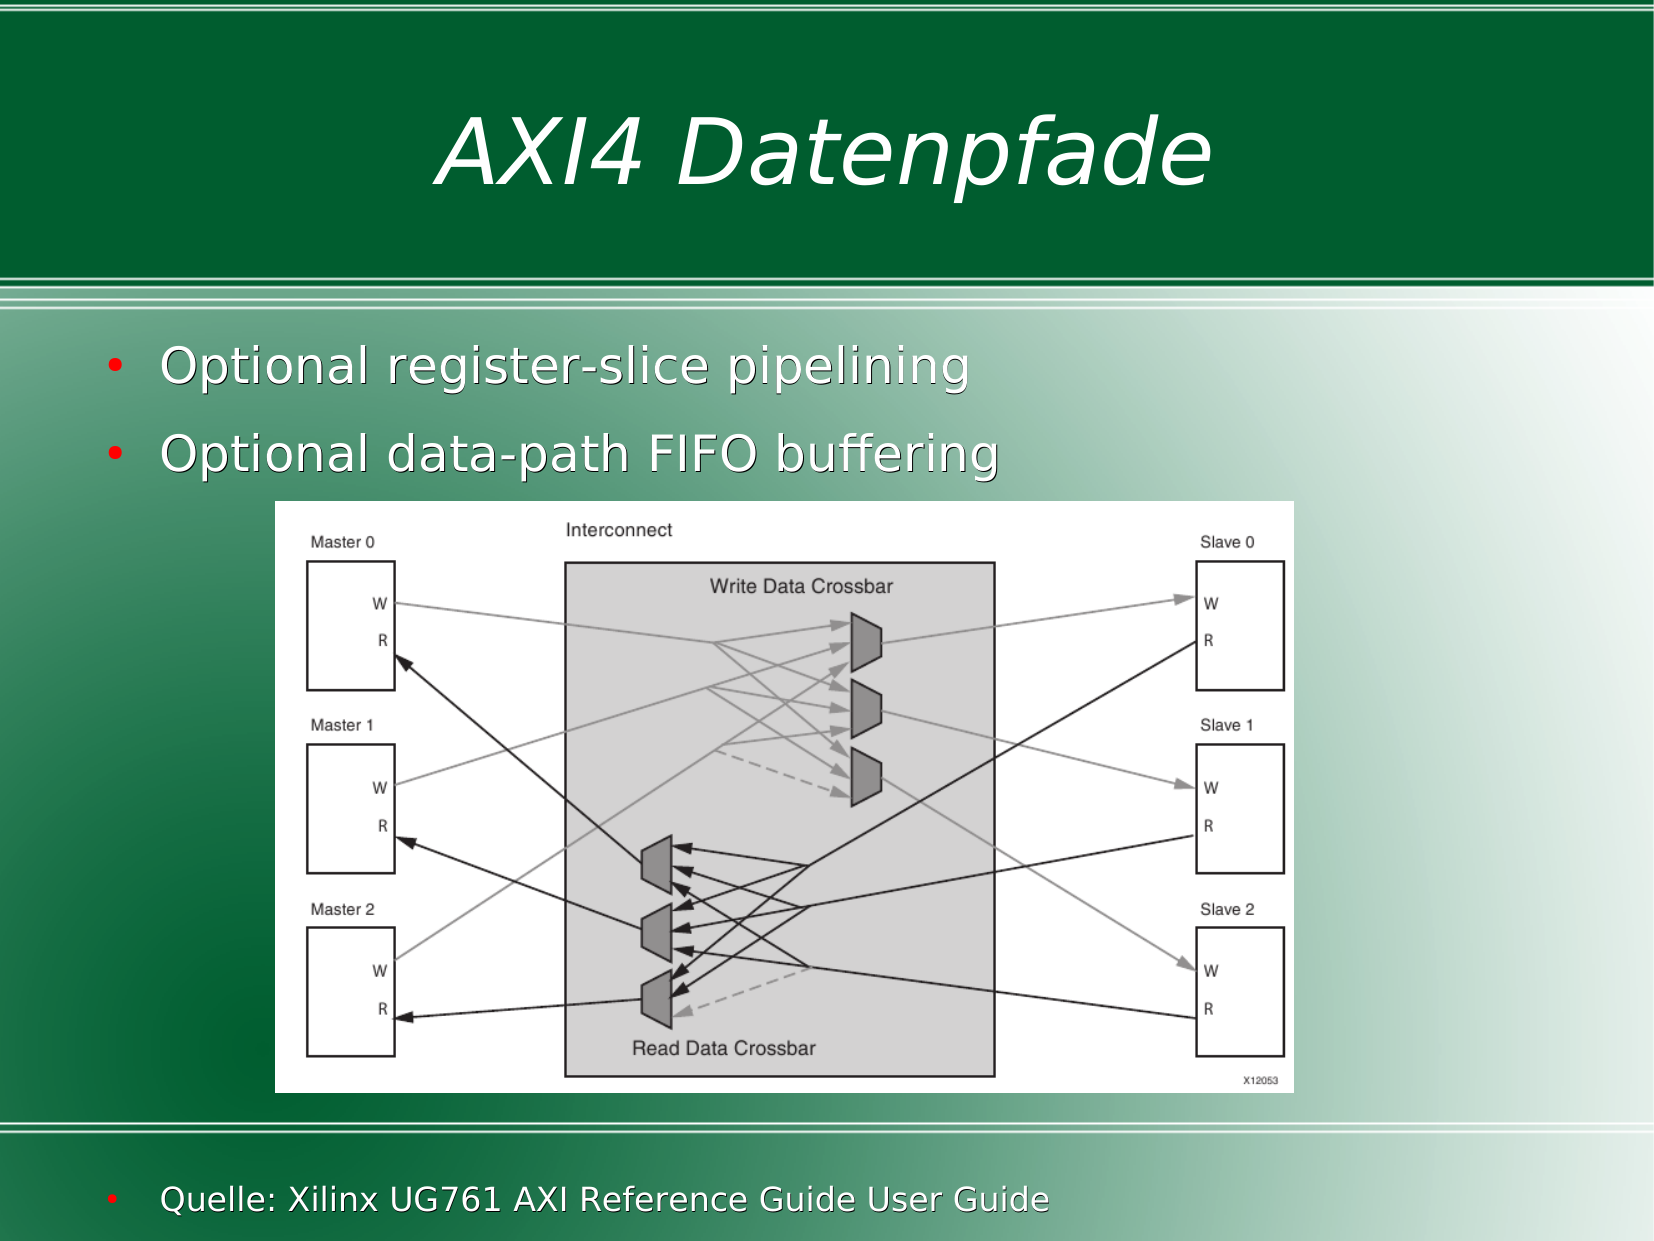

# AXI4 Datenpfade
Optional register-slice pipelining
Optional data-path FIFO buffering
Quelle: Xilinx UG761 AXI Reference Guide User Guide